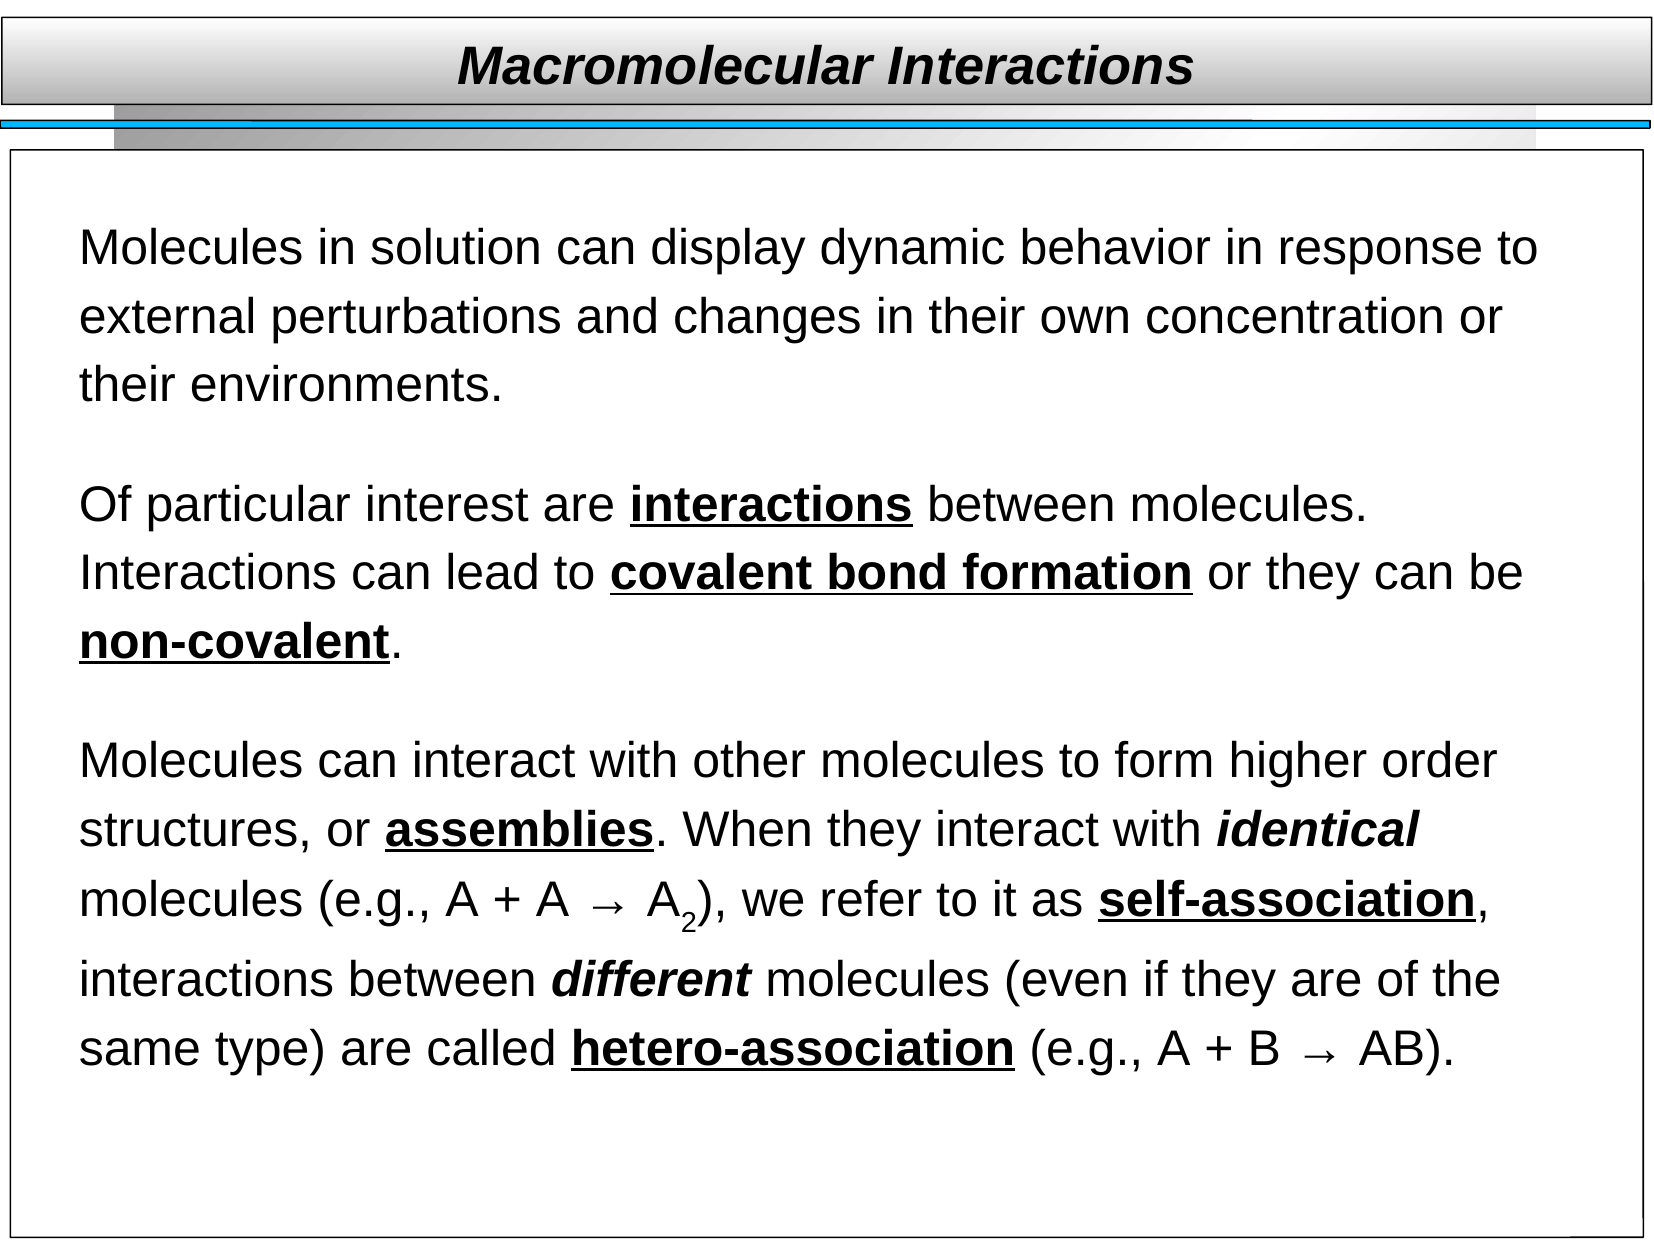

Macromolecular Interactions
Molecules in solution can display dynamic behavior in response to external perturbations and changes in their own concentration or their environments.
Of particular interest are interactions between molecules. Interactions can lead to covalent bond formation or they can be non-covalent.
Molecules can interact with other molecules to form higher order structures, or assemblies. When they interact with identical molecules (e.g., A + A → A2), we refer to it as self-association, interactions between different molecules (even if they are of the same type) are called hetero-association (e.g., A + B → AB).